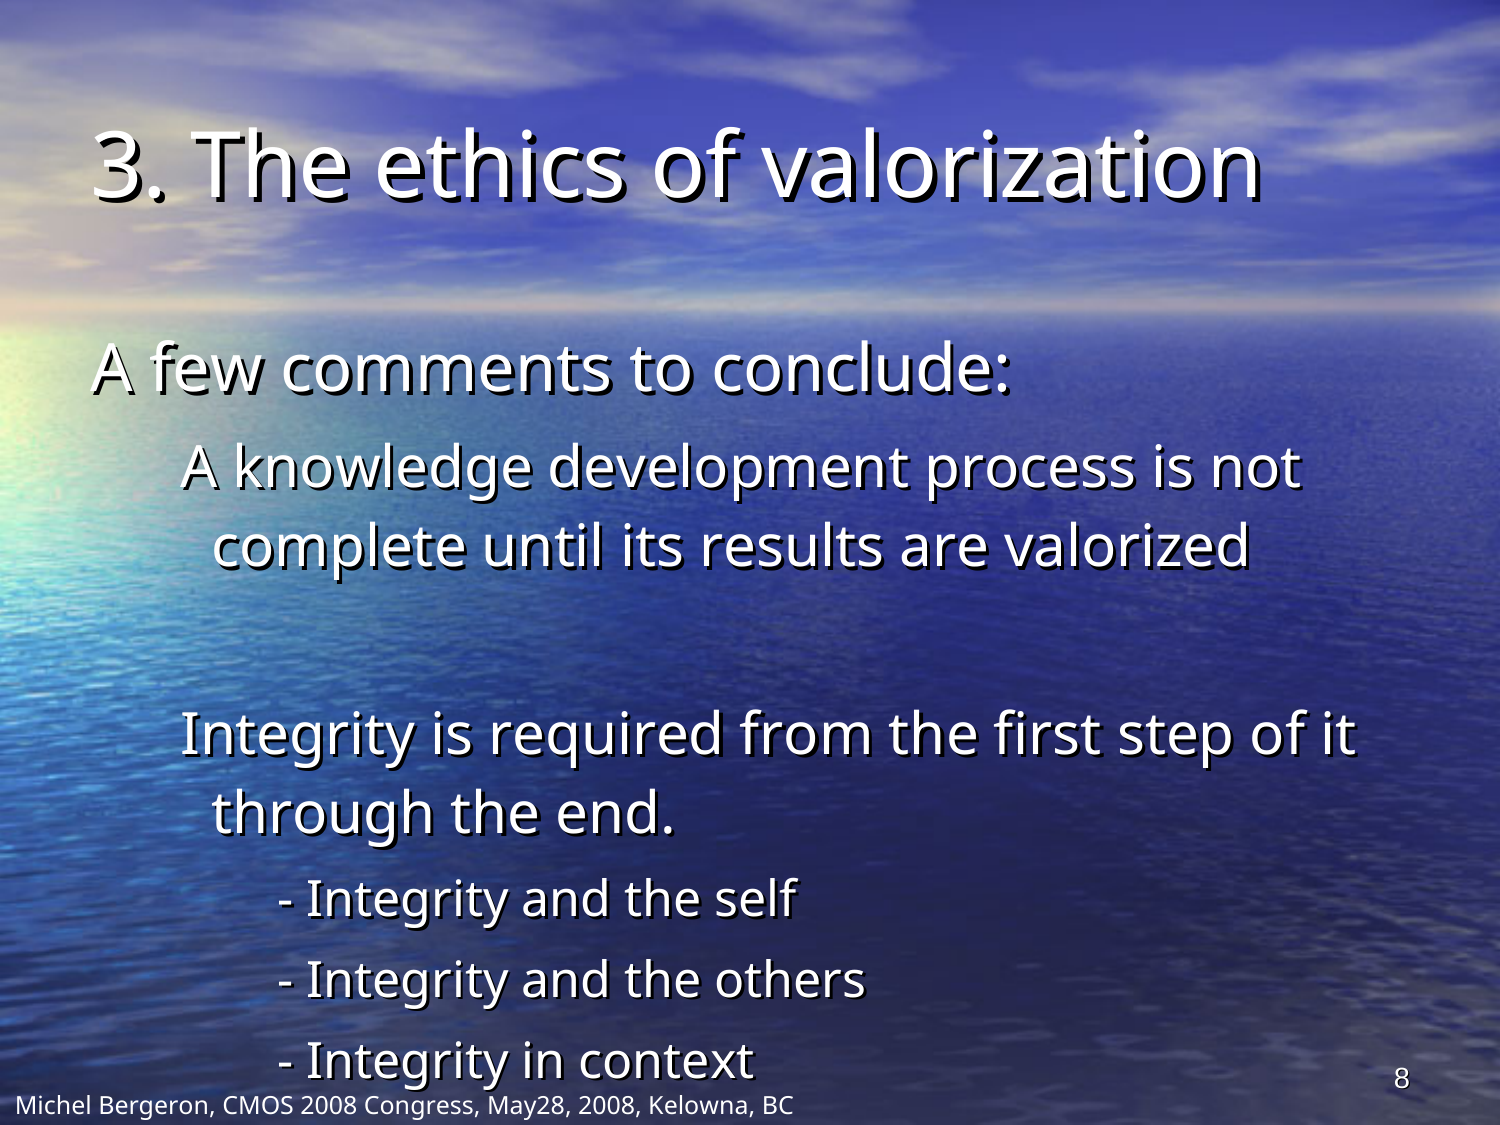

3. The ethics of valorization
A few comments to conclude:
 A knowledge development process is not complete until its results are valorized
 Integrity is required from the first step of it through the end.
	- Integrity and the self
	- Integrity and the others
	- Integrity in context
Michel Bergeron, CMOS 2008 Congress, May28, 2008, Kelowna, BC